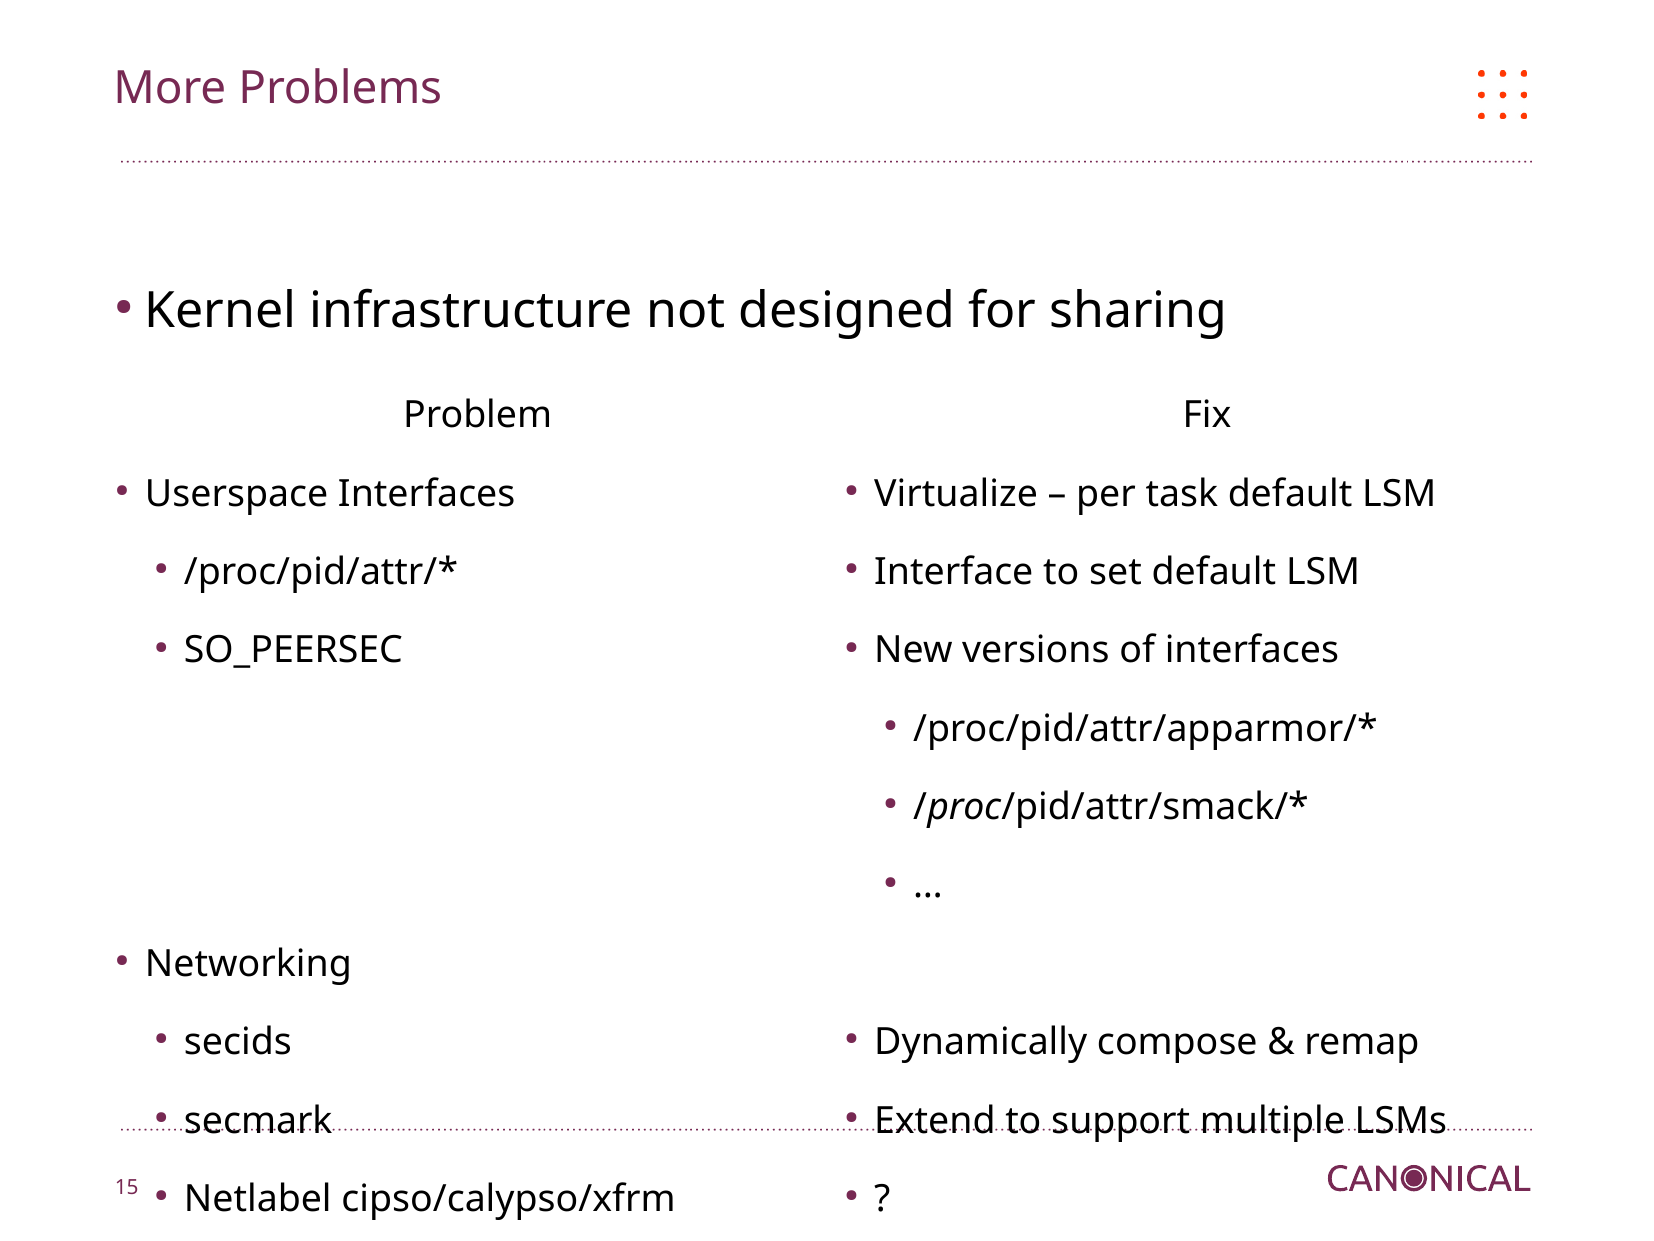

# More Problems
Kernel infrastructure not designed for sharing
Problem
Userspace Interfaces
/proc/pid/attr/*
SO_PEERSEC
Networking
secids
secmark
Netlabel cipso/calypso/xfrm
Fix
Virtualize – per task default LSM
Interface to set default LSM
New versions of interfaces
/proc/pid/attr/apparmor/*
/proc/pid/attr/smack/*
…
Dynamically compose & remap
Extend to support multiple LSMs
?